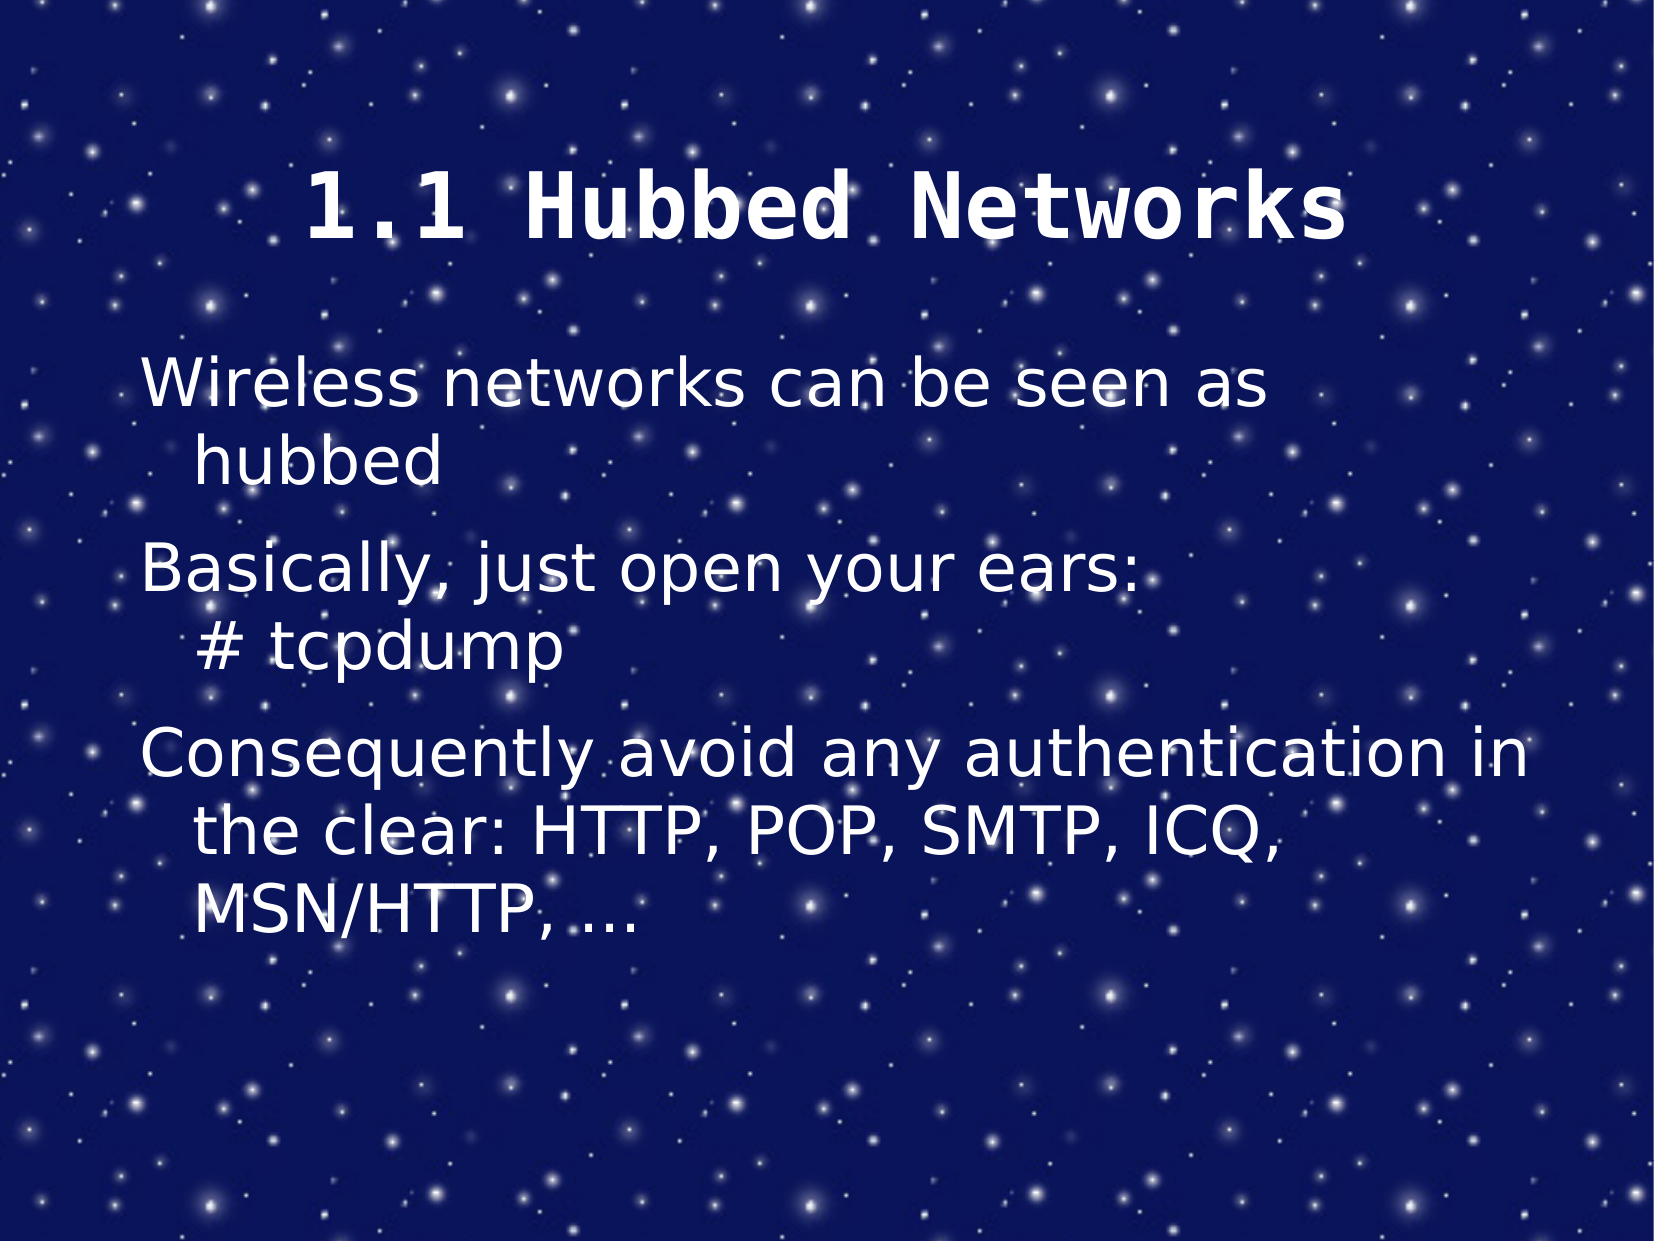

# 1.1 Hubbed Networks
Wireless networks can be seen as hubbed
Basically, just open your ears:
# tcpdump
Consequently avoid any authentication in the clear: HTTP, POP, SMTP, ICQ, MSN/HTTP, ...